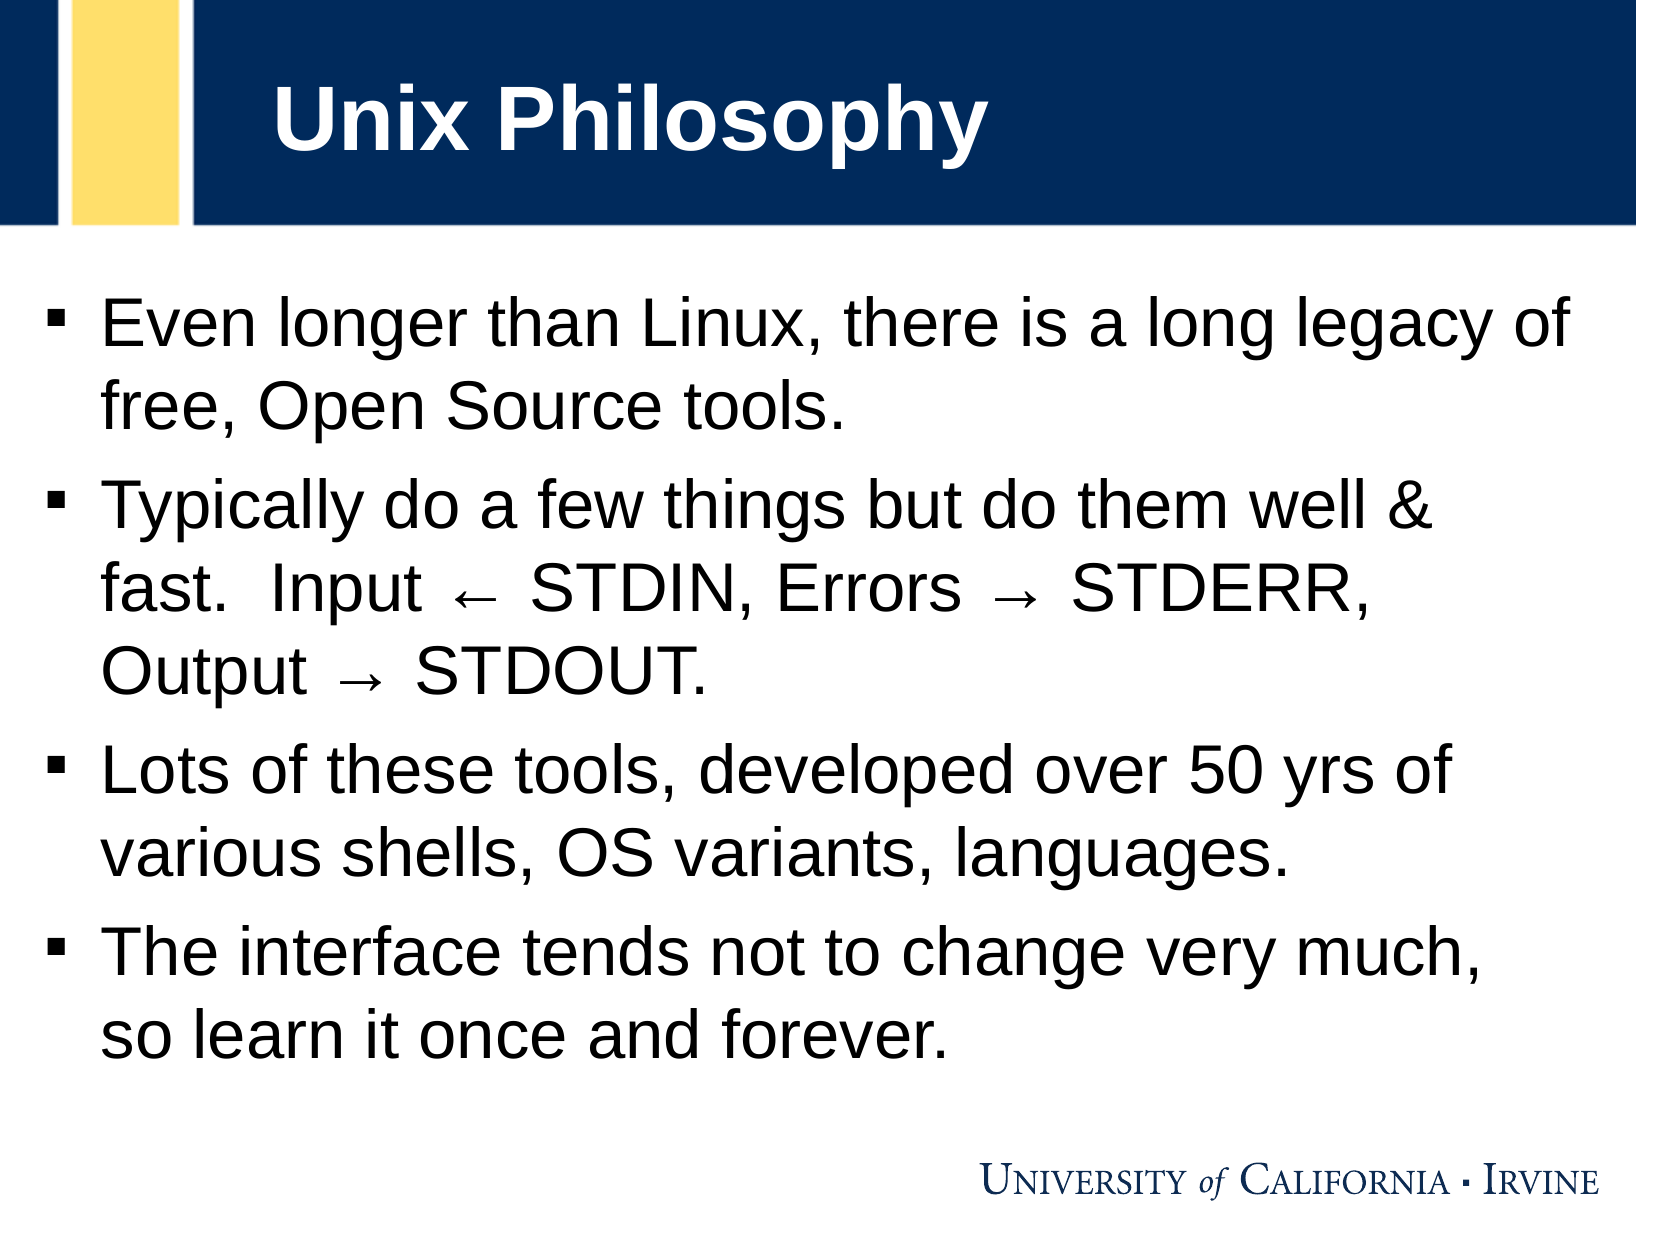

# Unix Philosophy
Even longer than Linux, there is a long legacy of free, Open Source tools.
Typically do a few things but do them well & fast. Input ← STDIN, Errors → STDERR, Output → STDOUT.
Lots of these tools, developed over 50 yrs of various shells, OS variants, languages.
The interface tends not to change very much, so learn it once and forever.